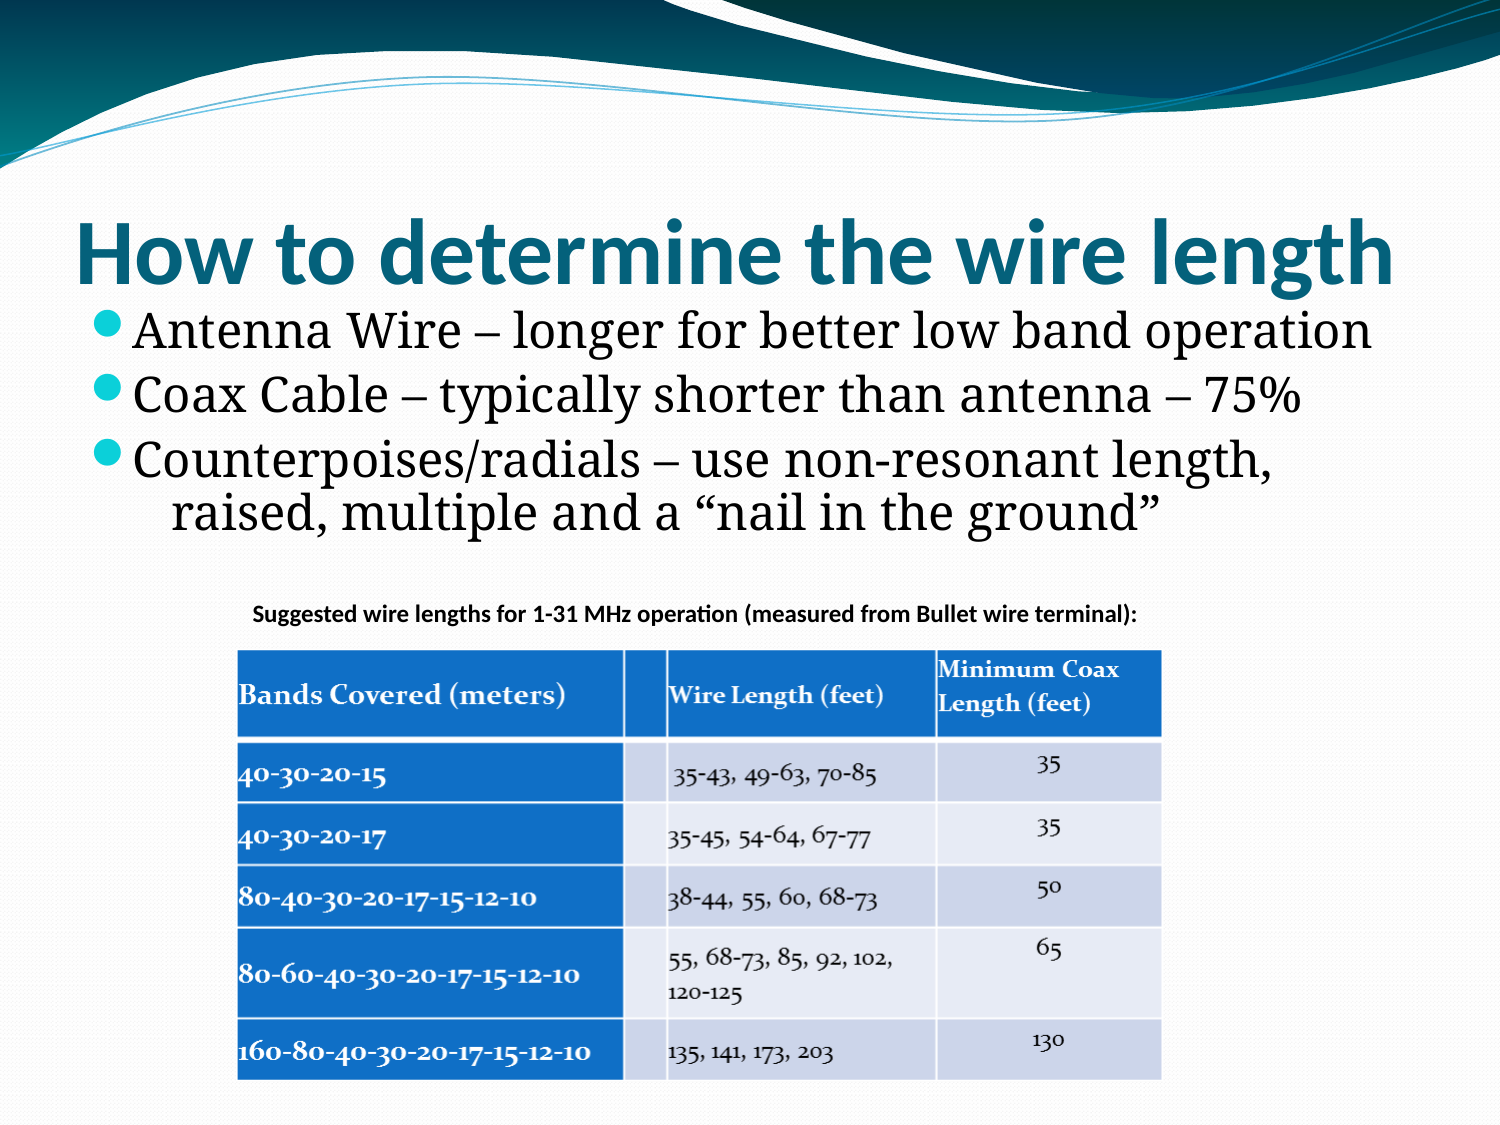

# How to determine the wire length
Antenna Wire – longer for better low band operation
Coax Cable – typically shorter than antenna – 75%
Counterpoises/radials – use non-resonant length, raised, multiple and a “nail in the ground”
Suggested wire lengths for 1-31 MHz operation (measured from Bullet wire terminal):